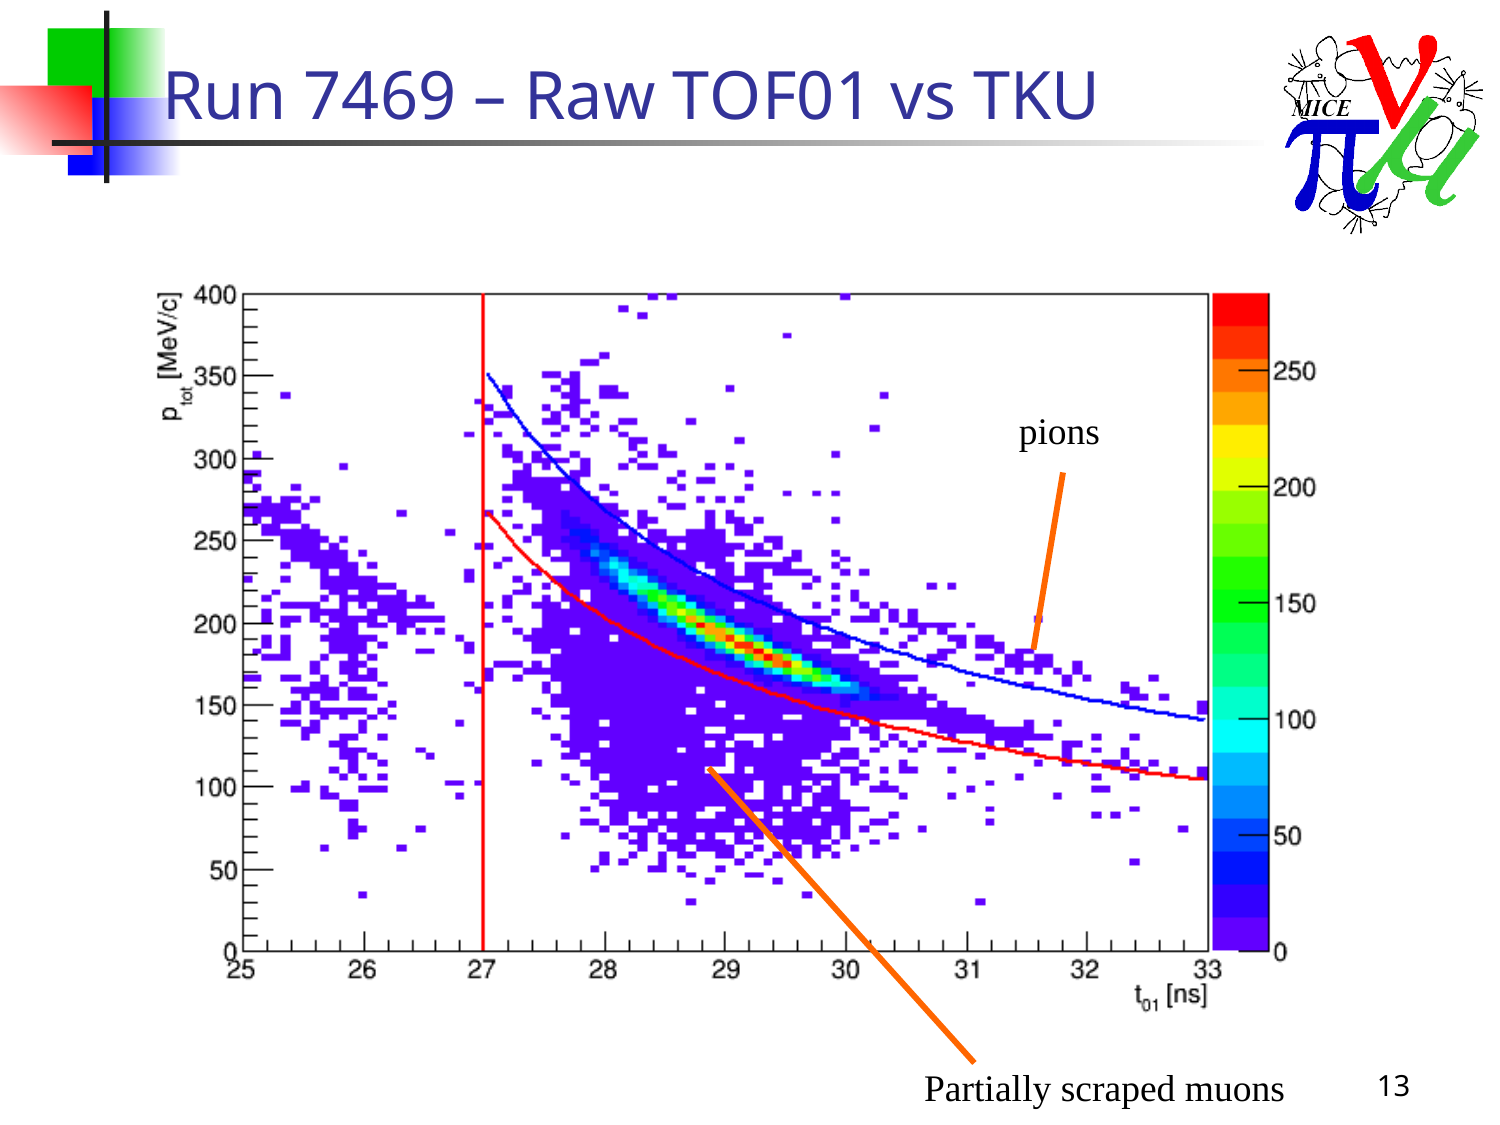

# Run 7469 – Raw TOF01 vs TKU
pions
13
Partially scraped muons